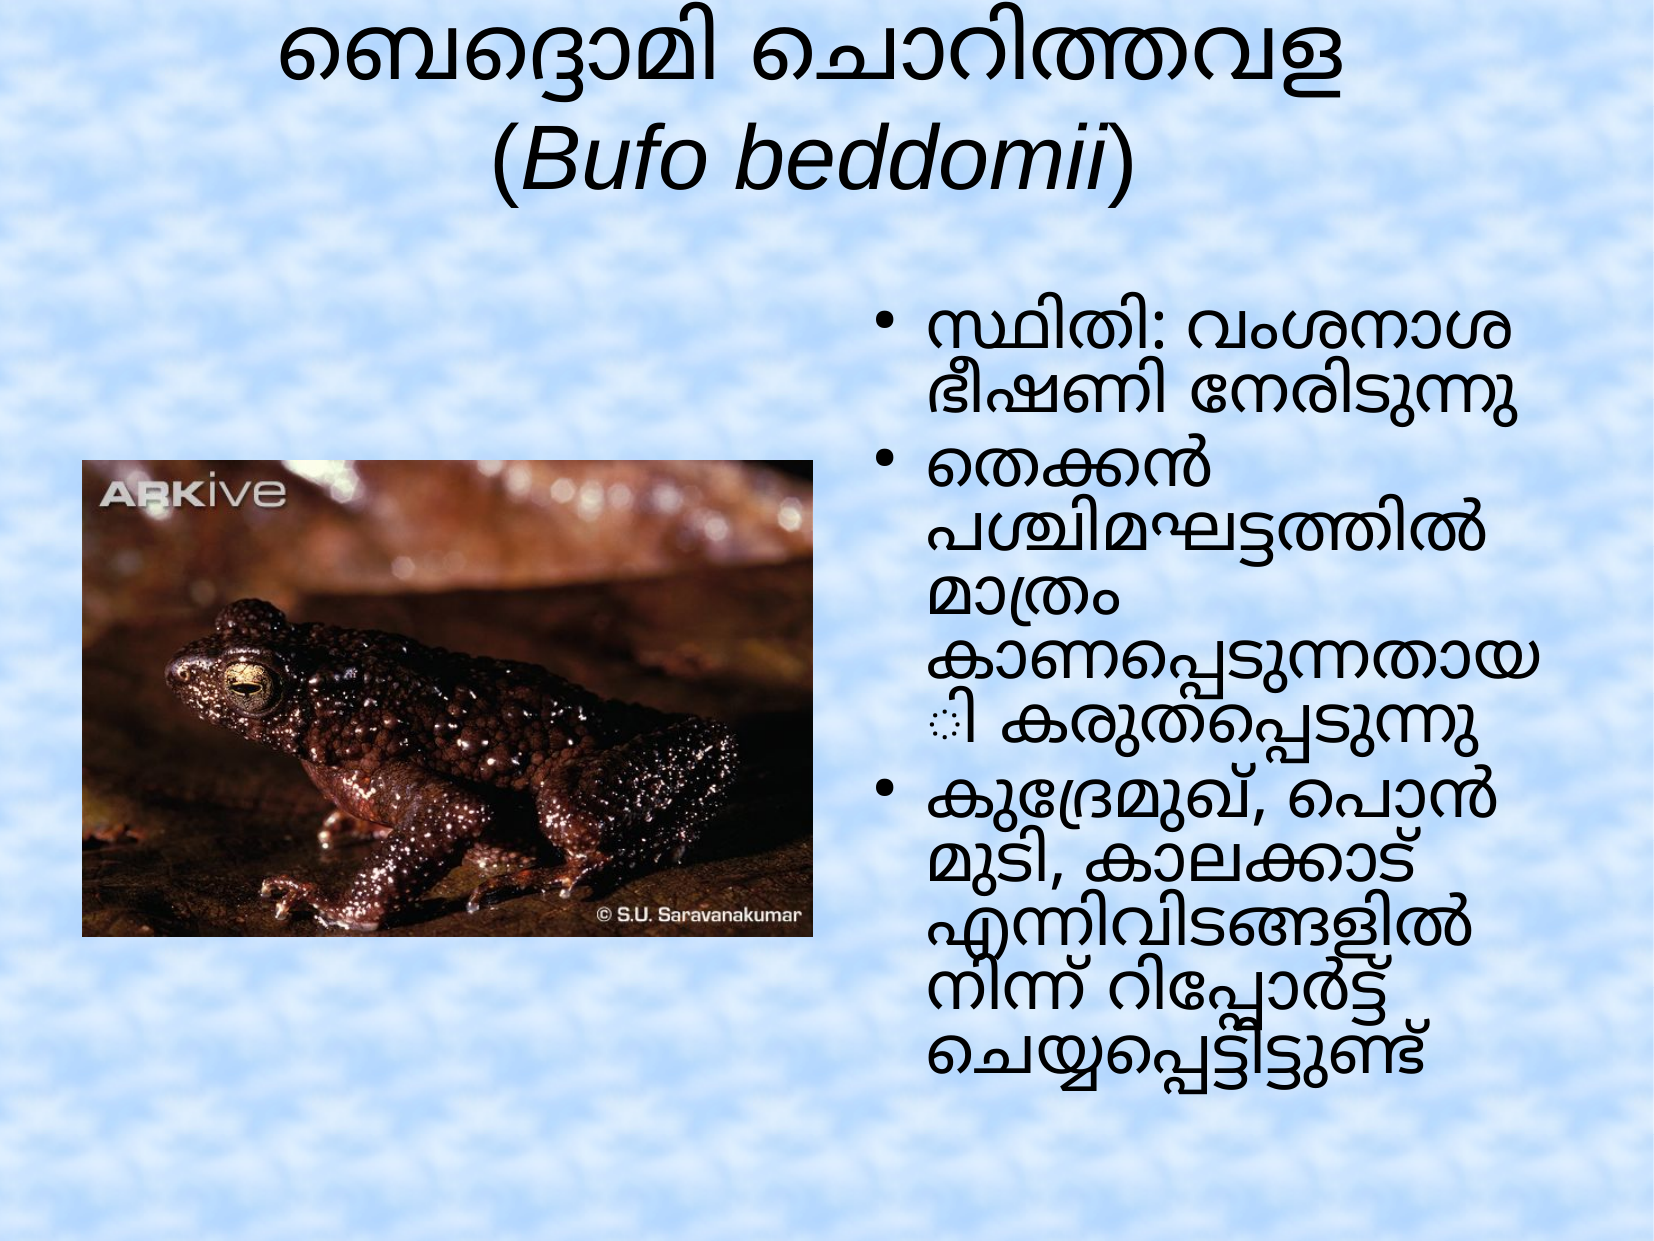

# ബെദ്ദൊമി ചൊറിത്തവള (Bufo beddomii)
സ്ഥിതി: വംശനാശ ഭീഷണി നേരിടുന്നു
തെക്കന്‍ പശ്ചിമഘട്ടത്തില്‍ മാത്രം കാണപ്പെടുന്നതായി കരുതപ്പെടുന്നു
കുദ്രേമുഖ്, പൊന്‍മുടി, കാലക്കാട് എന്നിവിടങ്ങളില്‍ നിന്ന് റിപ്പോര്‍ട്ട് ചെയ്യപ്പെ‍‍ട്ടിട്ടുണ്ട്